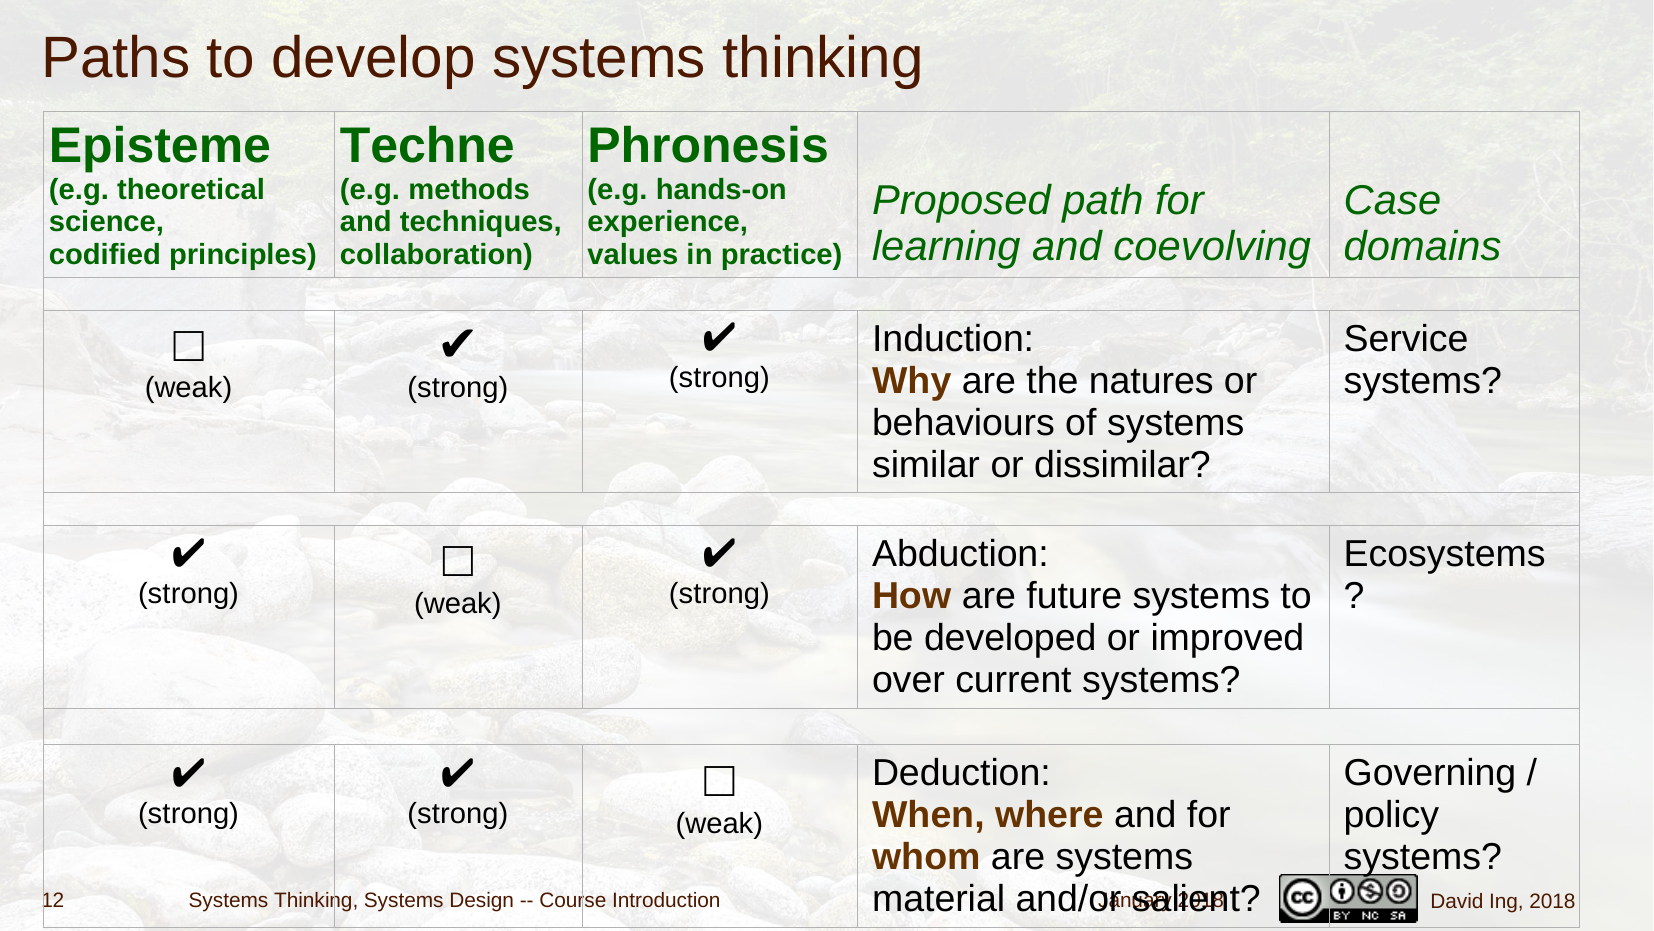

# Paths to develop systems thinking
| Episteme (e.g. theoretical science, codified principles) | Techne (e.g. methods and techniques, collaboration) | Phronesis (e.g. hands-on experience, values in practice) | Proposed path for learning and coevolving | Case domains |
| --- | --- | --- | --- | --- |
| | | | | |
| □ (weak) | ✔ (strong) | ✔ (strong) | Induction: Why are the natures or behaviours of systems similar or dissimilar? | Service systems? |
| | | | | |
| ✔ (strong) | □ (weak) | ✔ (strong) | Abduction: How are future systems to be developed or improved over current systems? | Ecosystems? |
| | | | | |
| ✔ (strong) | ✔ (strong) | □ (weak) | Deduction: When, where and for whom are systems material and/or salient? | Governing / policy systems? |
Systems Thinking, Systems Design -- Course Introduction
January 2018
12